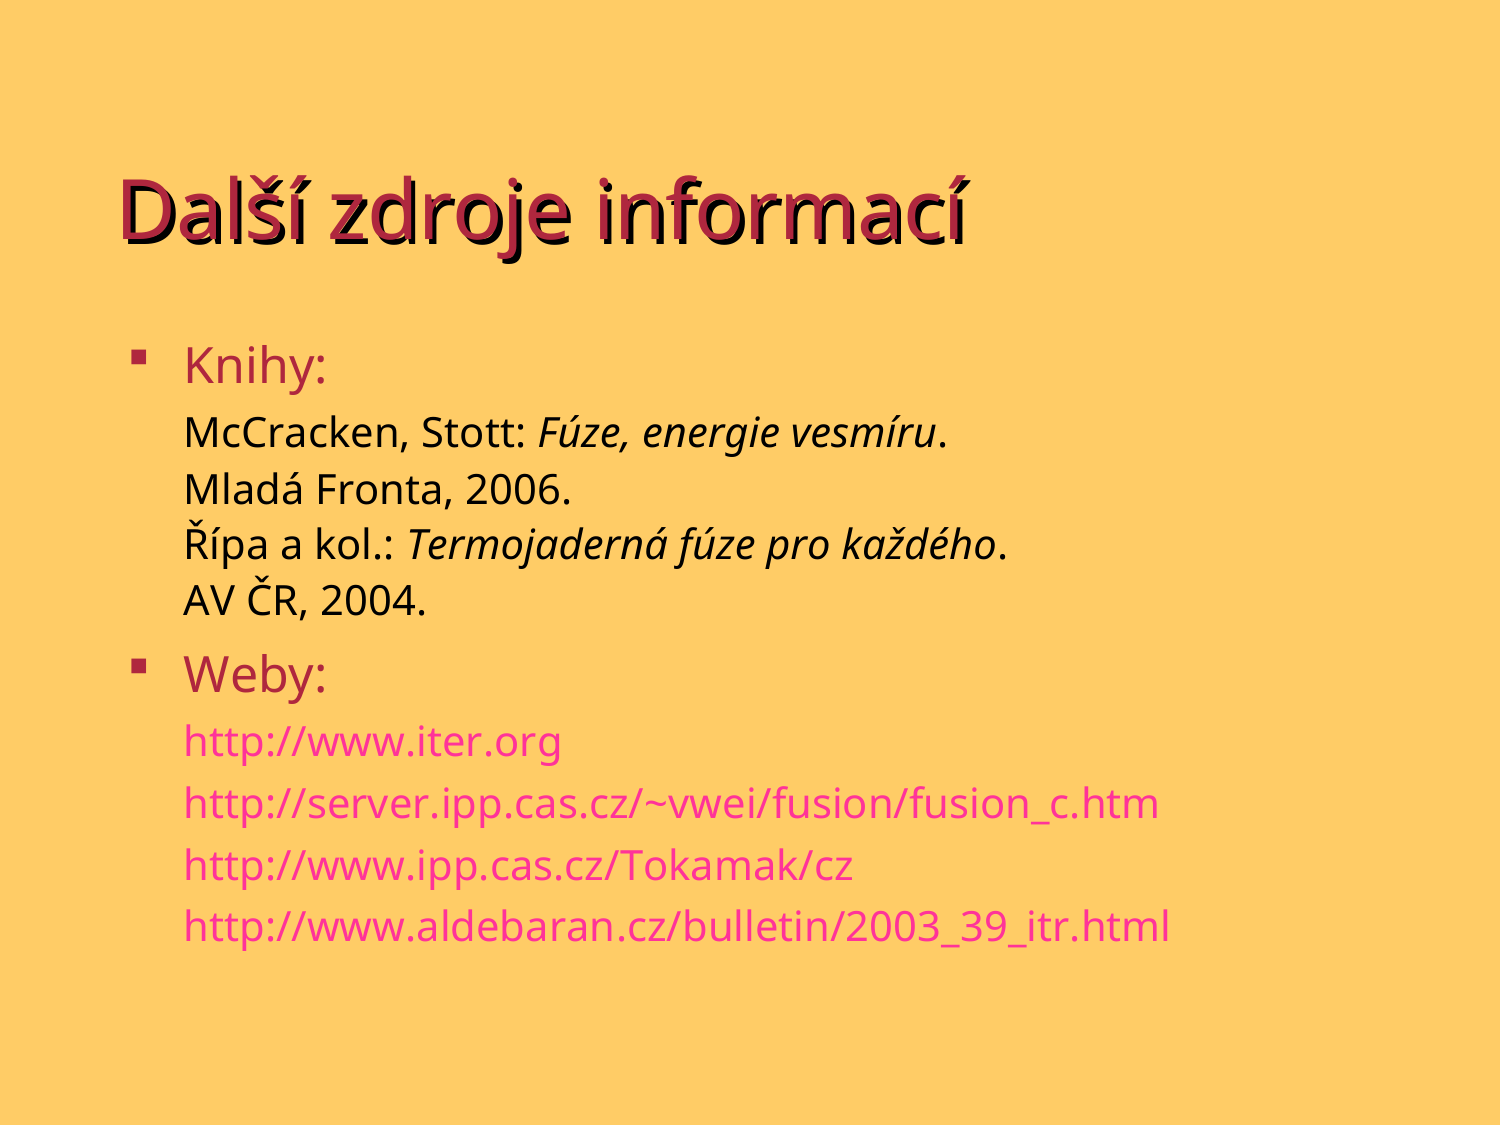

# Další zdroje informací
Knihy:
	McCracken, Stott: Fúze, energie vesmíru.
	Mladá Fronta, 2006.
	Řípa a kol.: Termojaderná fúze pro každého.
	AV ČR, 2004.
Weby:
	http://www.iter.org
	http://server.ipp.cas.cz/~vwei/fusion/fusion_c.htm
	http://www.ipp.cas.cz/Tokamak/cz
	http://www.aldebaran.cz/bulletin/2003_39_itr.html